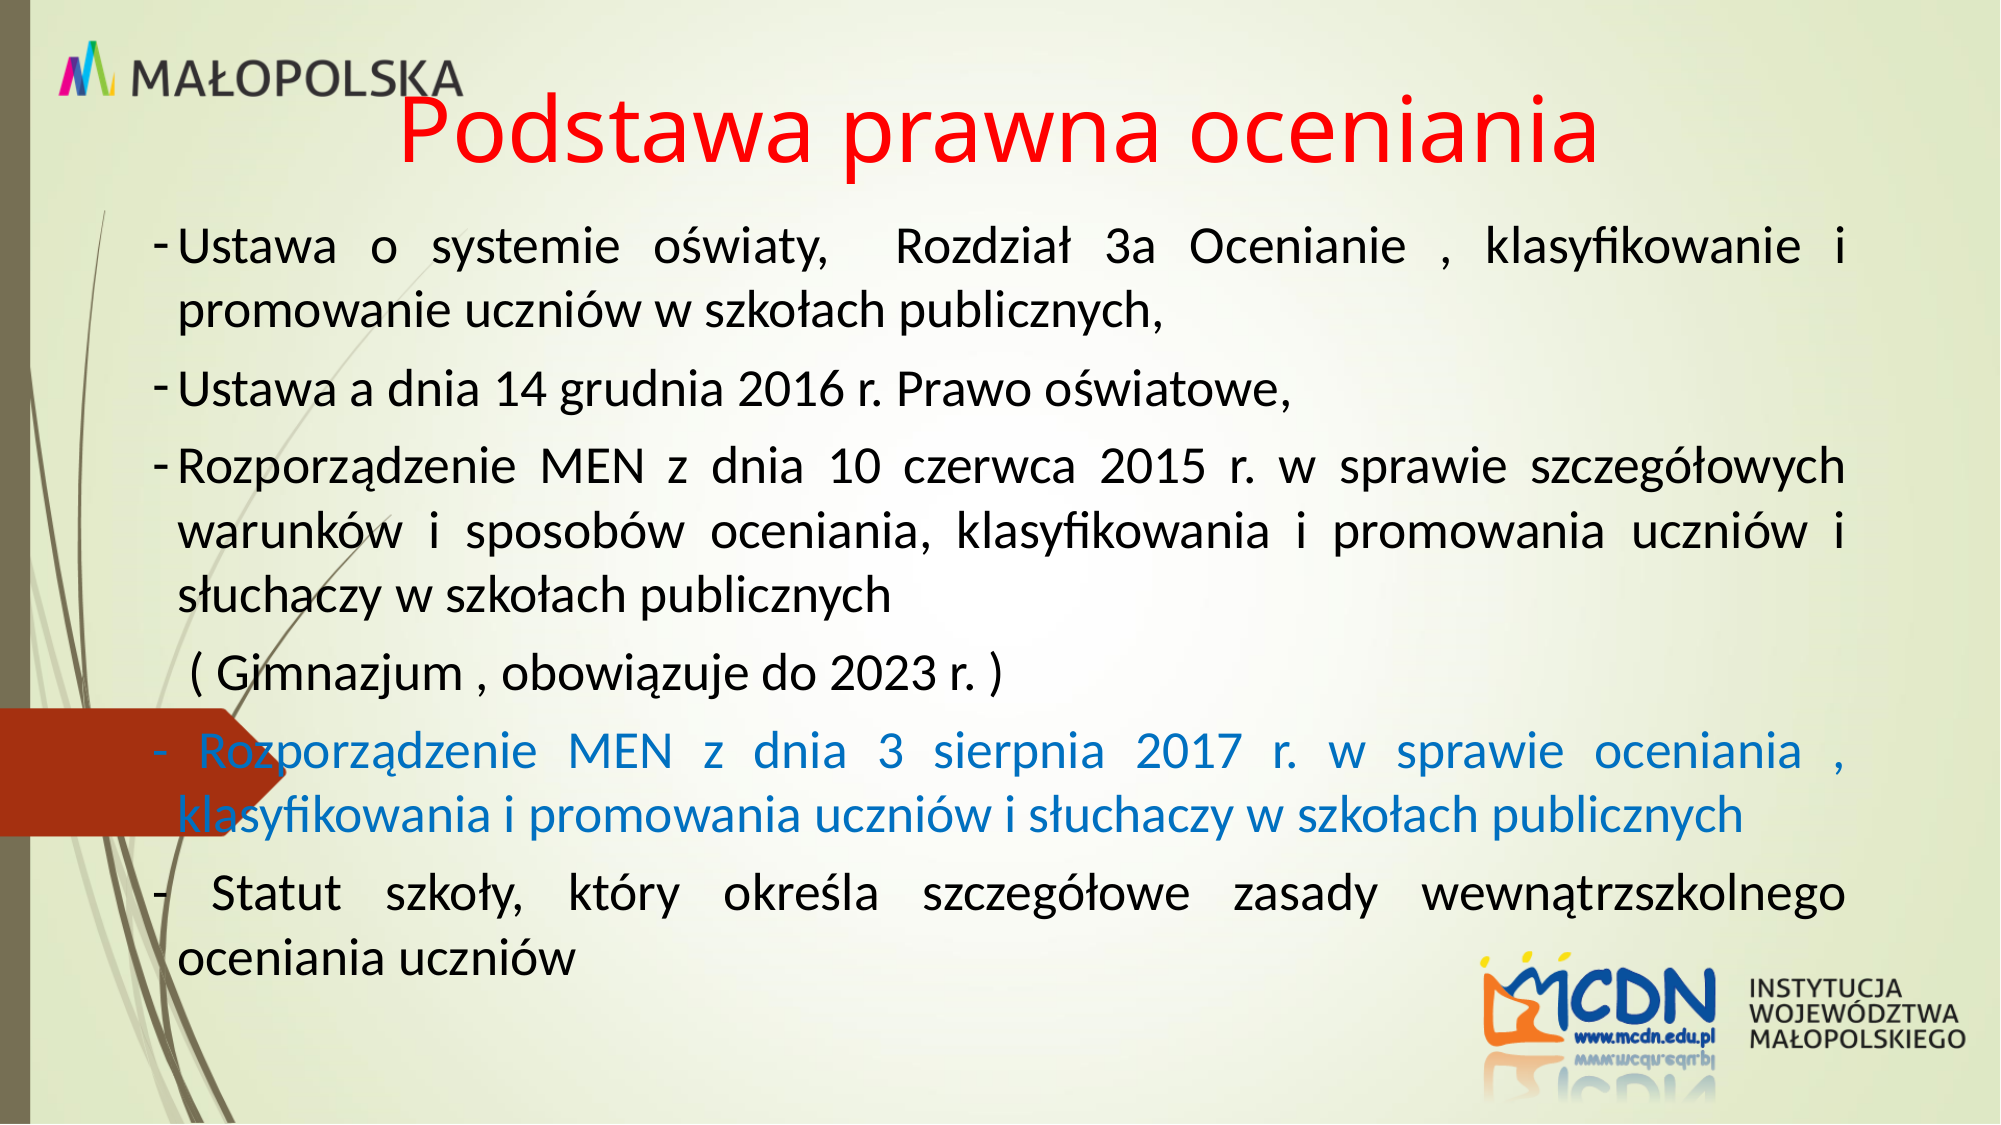

# Podstawa prawna oceniania
Ustawa o systemie oświaty, Rozdział 3a Ocenianie , klasyfikowanie i promowanie uczniów w szkołach publicznych,
Ustawa a dnia 14 grudnia 2016 r. Prawo oświatowe,
Rozporządzenie MEN z dnia 10 czerwca 2015 r. w sprawie szczegółowych warunków i sposobów oceniania, klasyfikowania i promowania uczniów i słuchaczy w szkołach publicznych
 ( Gimnazjum , obowiązuje do 2023 r. )
- Rozporządzenie MEN z dnia 3 sierpnia 2017 r. w sprawie oceniania , klasyfikowania i promowania uczniów i słuchaczy w szkołach publicznych
- Statut szkoły, który określa szczegółowe zasady wewnątrzszkolnego oceniania uczniów